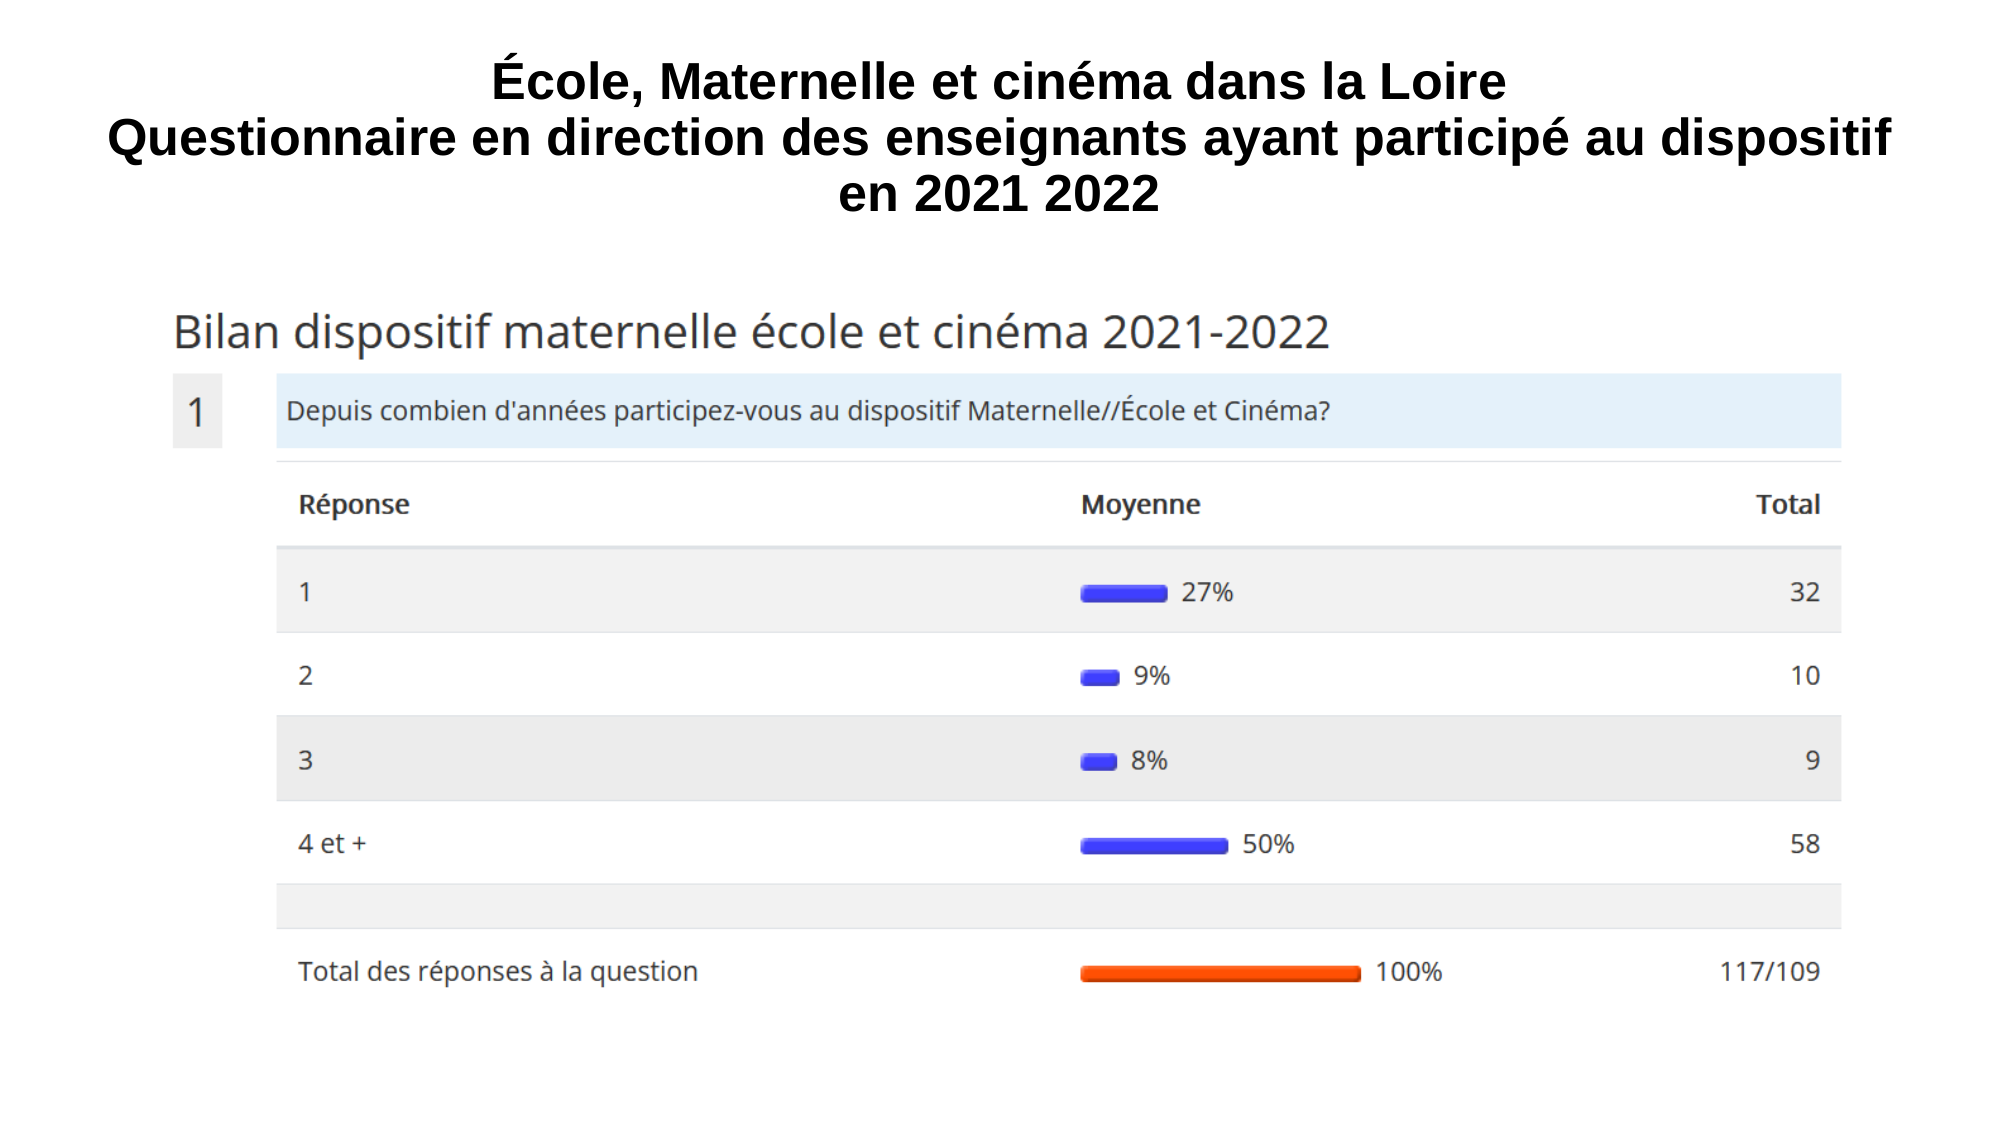

# École, Maternelle et cinéma dans la Loire Questionnaire en direction des enseignants ayant participé au dispositif en 2021 2022